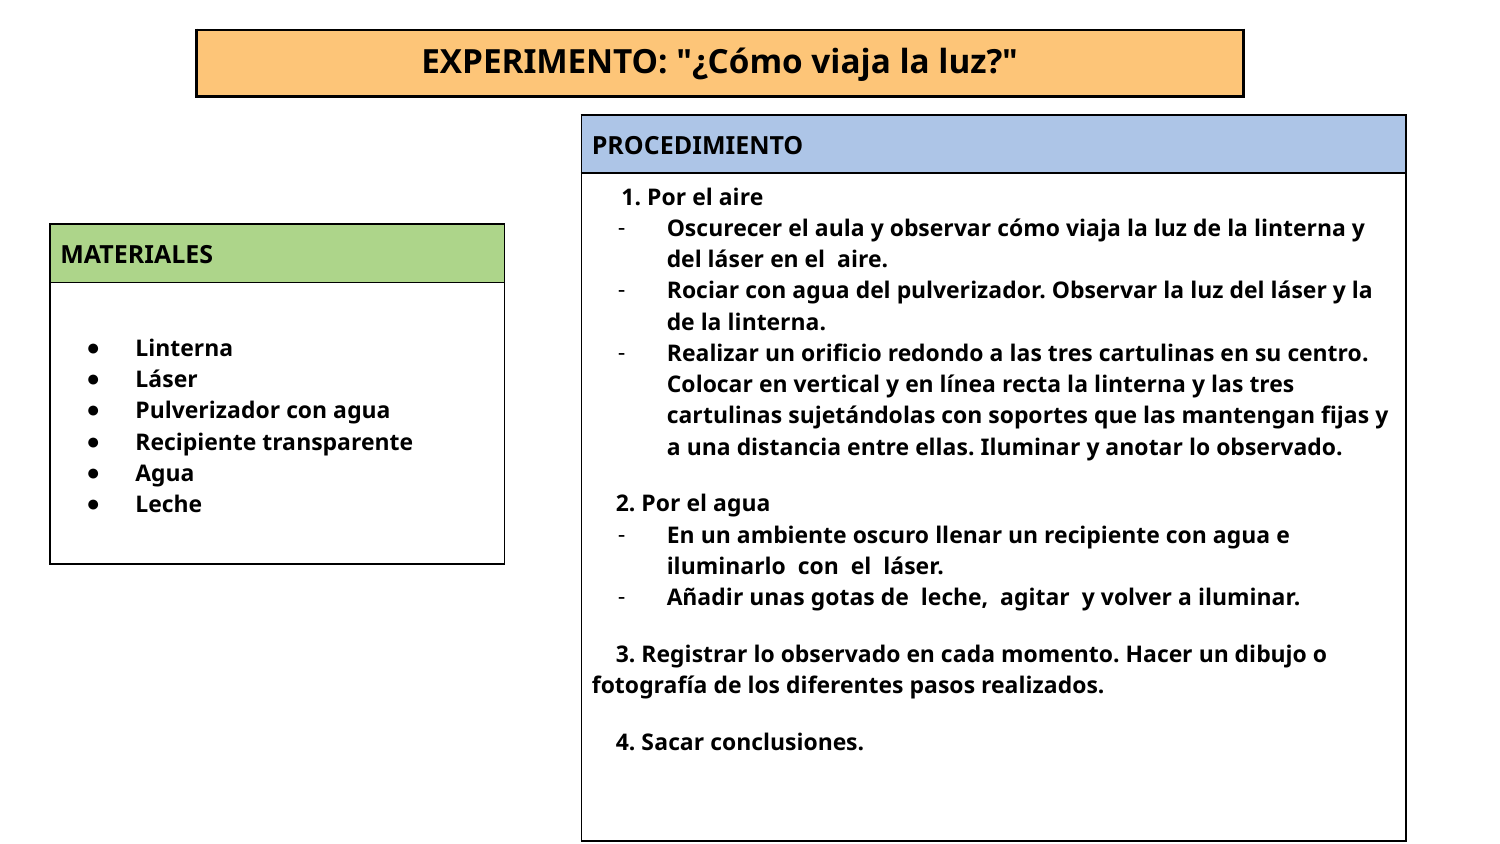

| EXPERIMENTO: "¿Cómo viaja la luz?" |
| --- |
| PROCEDIMIENTO |
| --- |
| 1. Por el aire Oscurecer el aula y observar cómo viaja la luz de la linterna y del láser en el aire. Rociar con agua del pulverizador. Observar la luz del láser y la de la linterna. Realizar un orificio redondo a las tres cartulinas en su centro. Colocar en vertical y en línea recta la linterna y las tres cartulinas sujetándolas con soportes que las mantengan fijas y a una distancia entre ellas. Iluminar y anotar lo observado. 2. Por el agua En un ambiente oscuro llenar un recipiente con agua e iluminarlo con el láser. Añadir unas gotas de leche, agitar y volver a iluminar. 3. Registrar lo observado en cada momento. Hacer un dibujo o fotografía de los diferentes pasos realizados. 4. Sacar conclusiones. |
| MATERIALES |
| --- |
| Linterna Láser Pulverizador con agua Recipiente transparente Agua Leche |